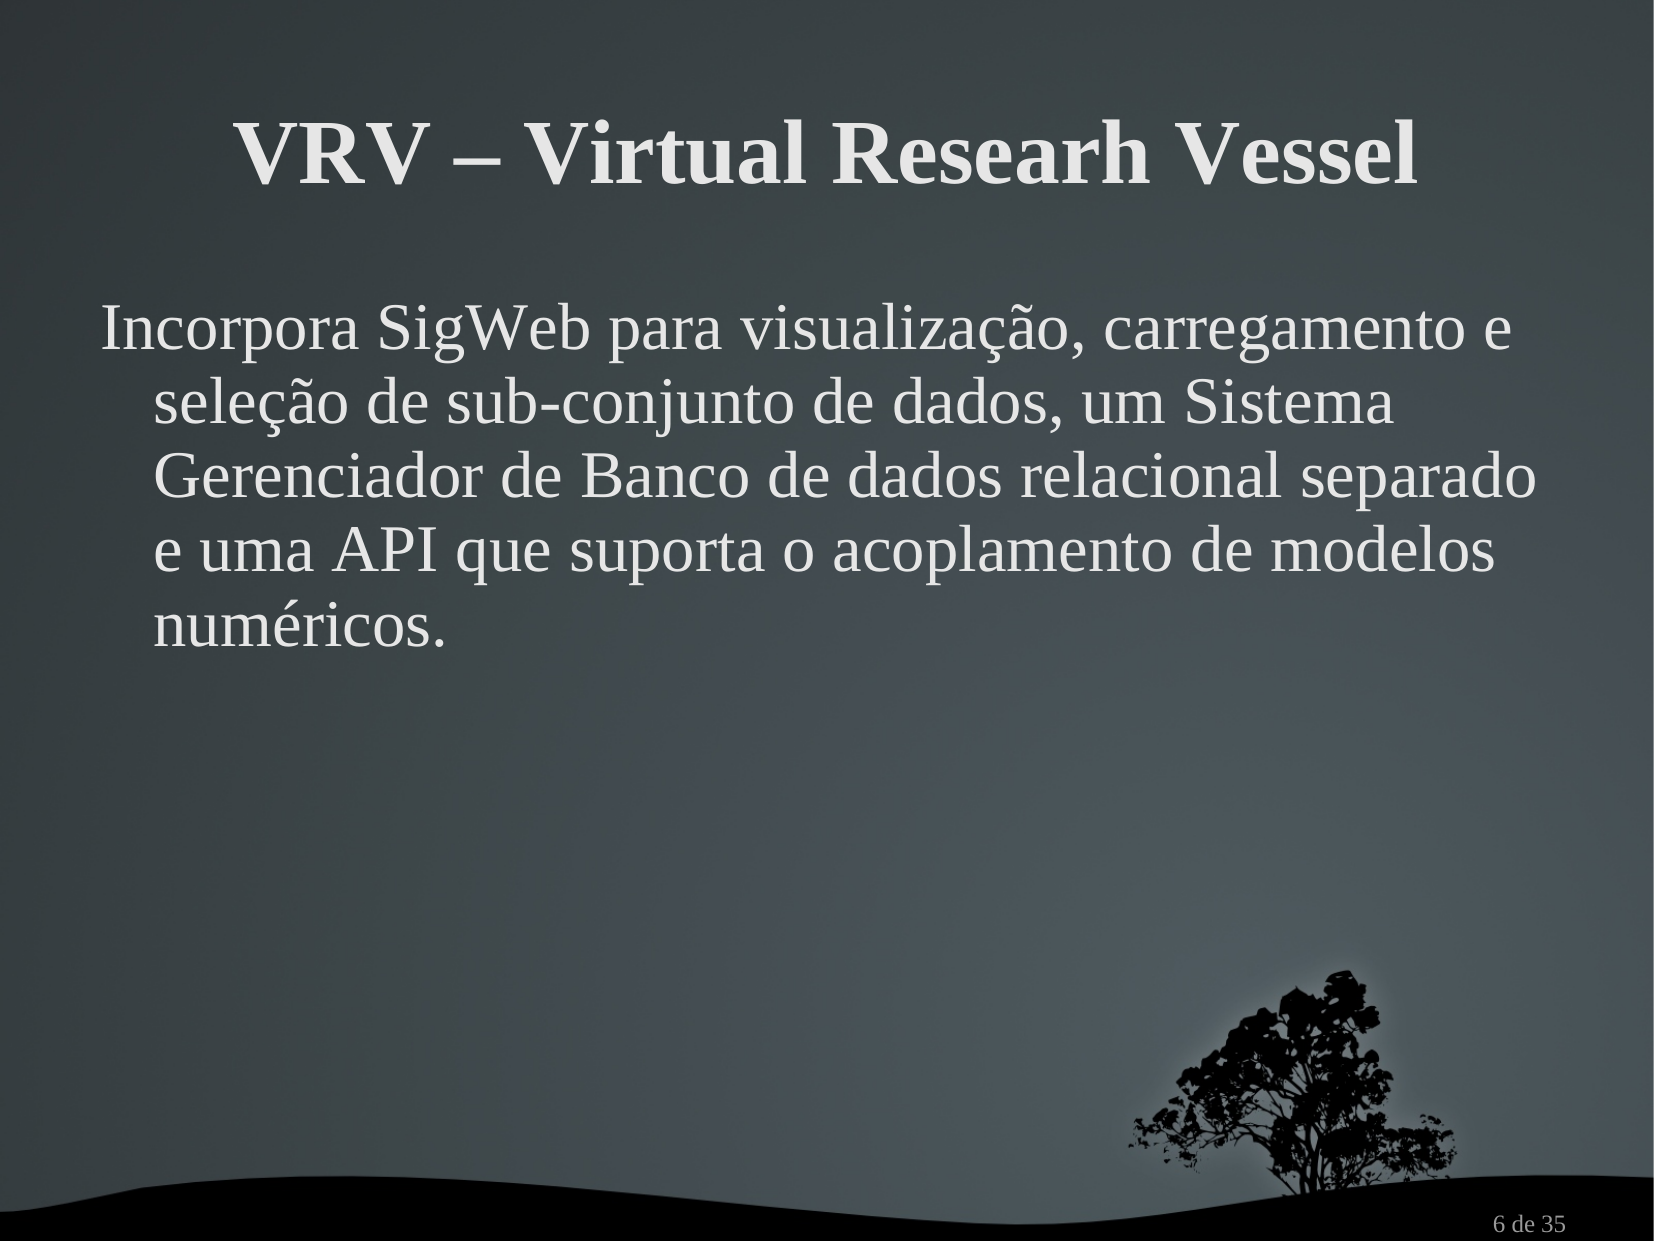

# VRV – Virtual Researh Vessel
Incorpora SigWeb para visualização, carregamento e seleção de sub-conjunto de dados, um Sistema Gerenciador de Banco de dados relacional separado e uma API que suporta o acoplamento de modelos numéricos.
6